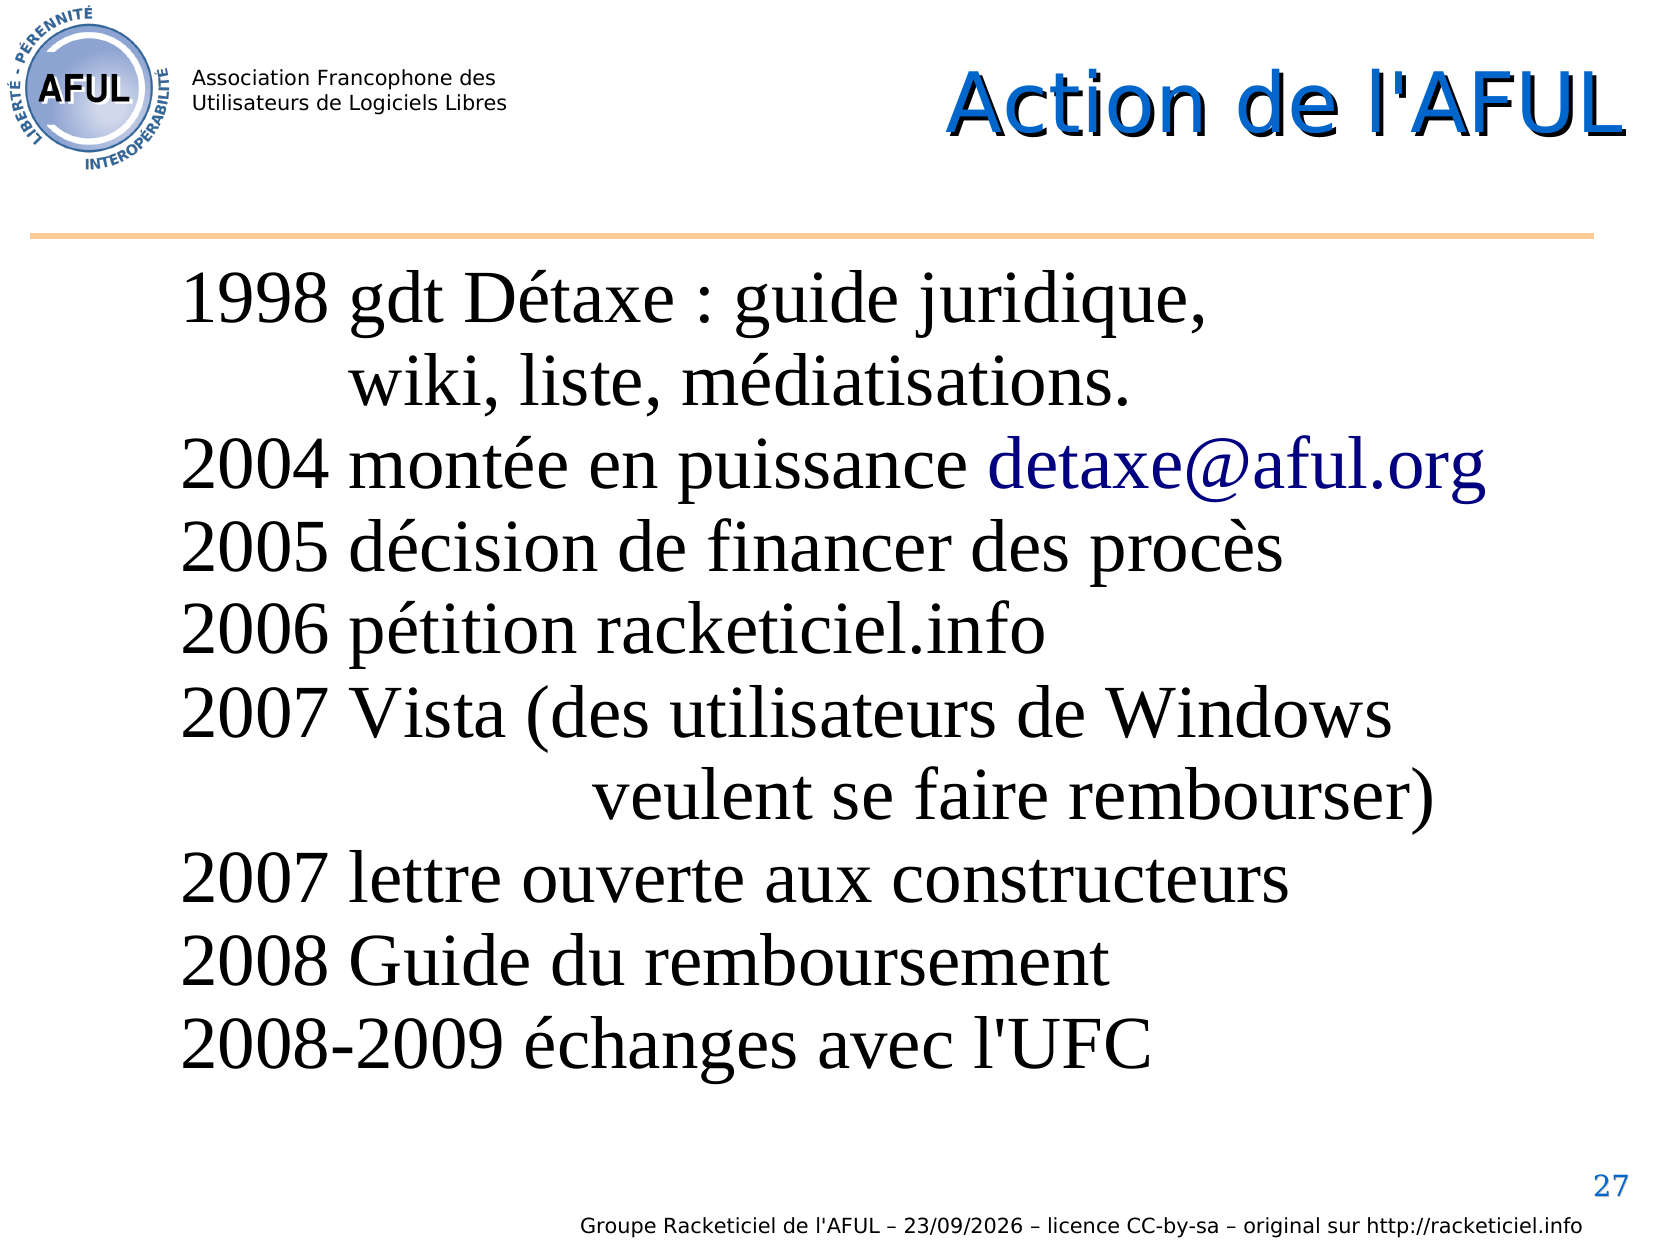

# Action de l'AFUL
1998 gdt Détaxe : guide juridique,
 wiki, liste, médiatisations.
2004 montée en puissance detaxe@aful.org
2005 décision de financer des procès
2006 pétition racketiciel.info
2007 Vista (des utilisateurs de Windows
 veulent se faire rembourser)
2007 lettre ouverte aux constructeurs
2008 Guide du remboursement
2008-2009 échanges avec l'UFC
27